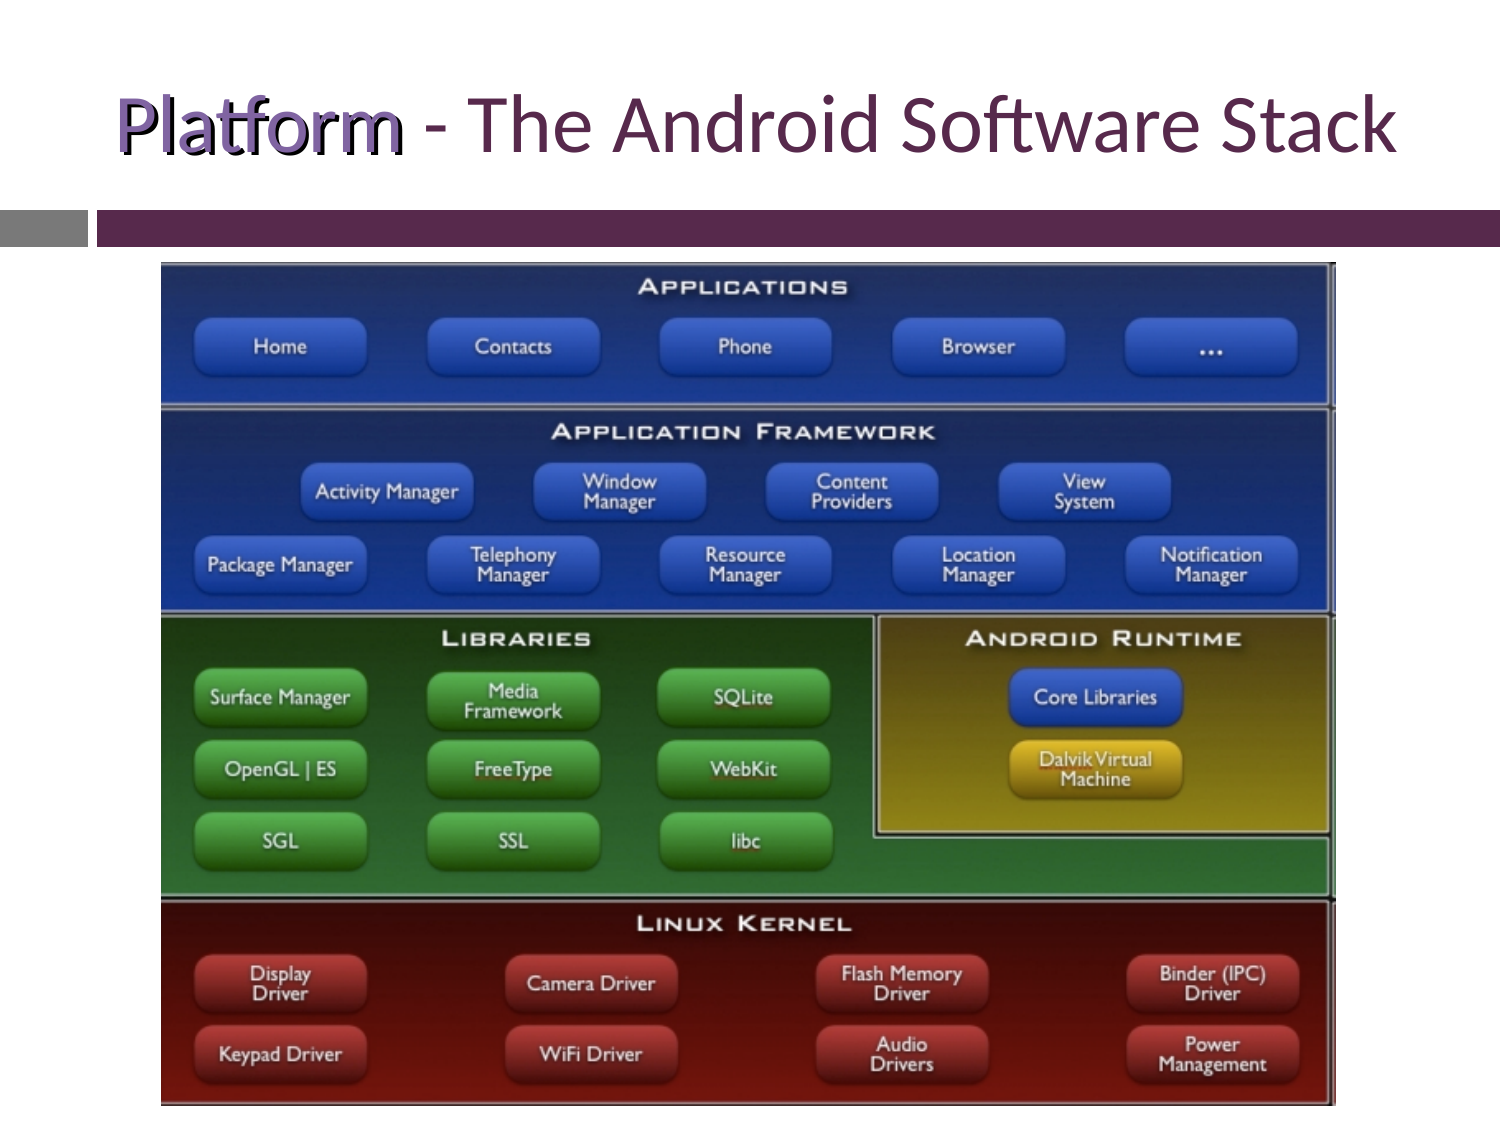

# Platform - The Android Software Stack